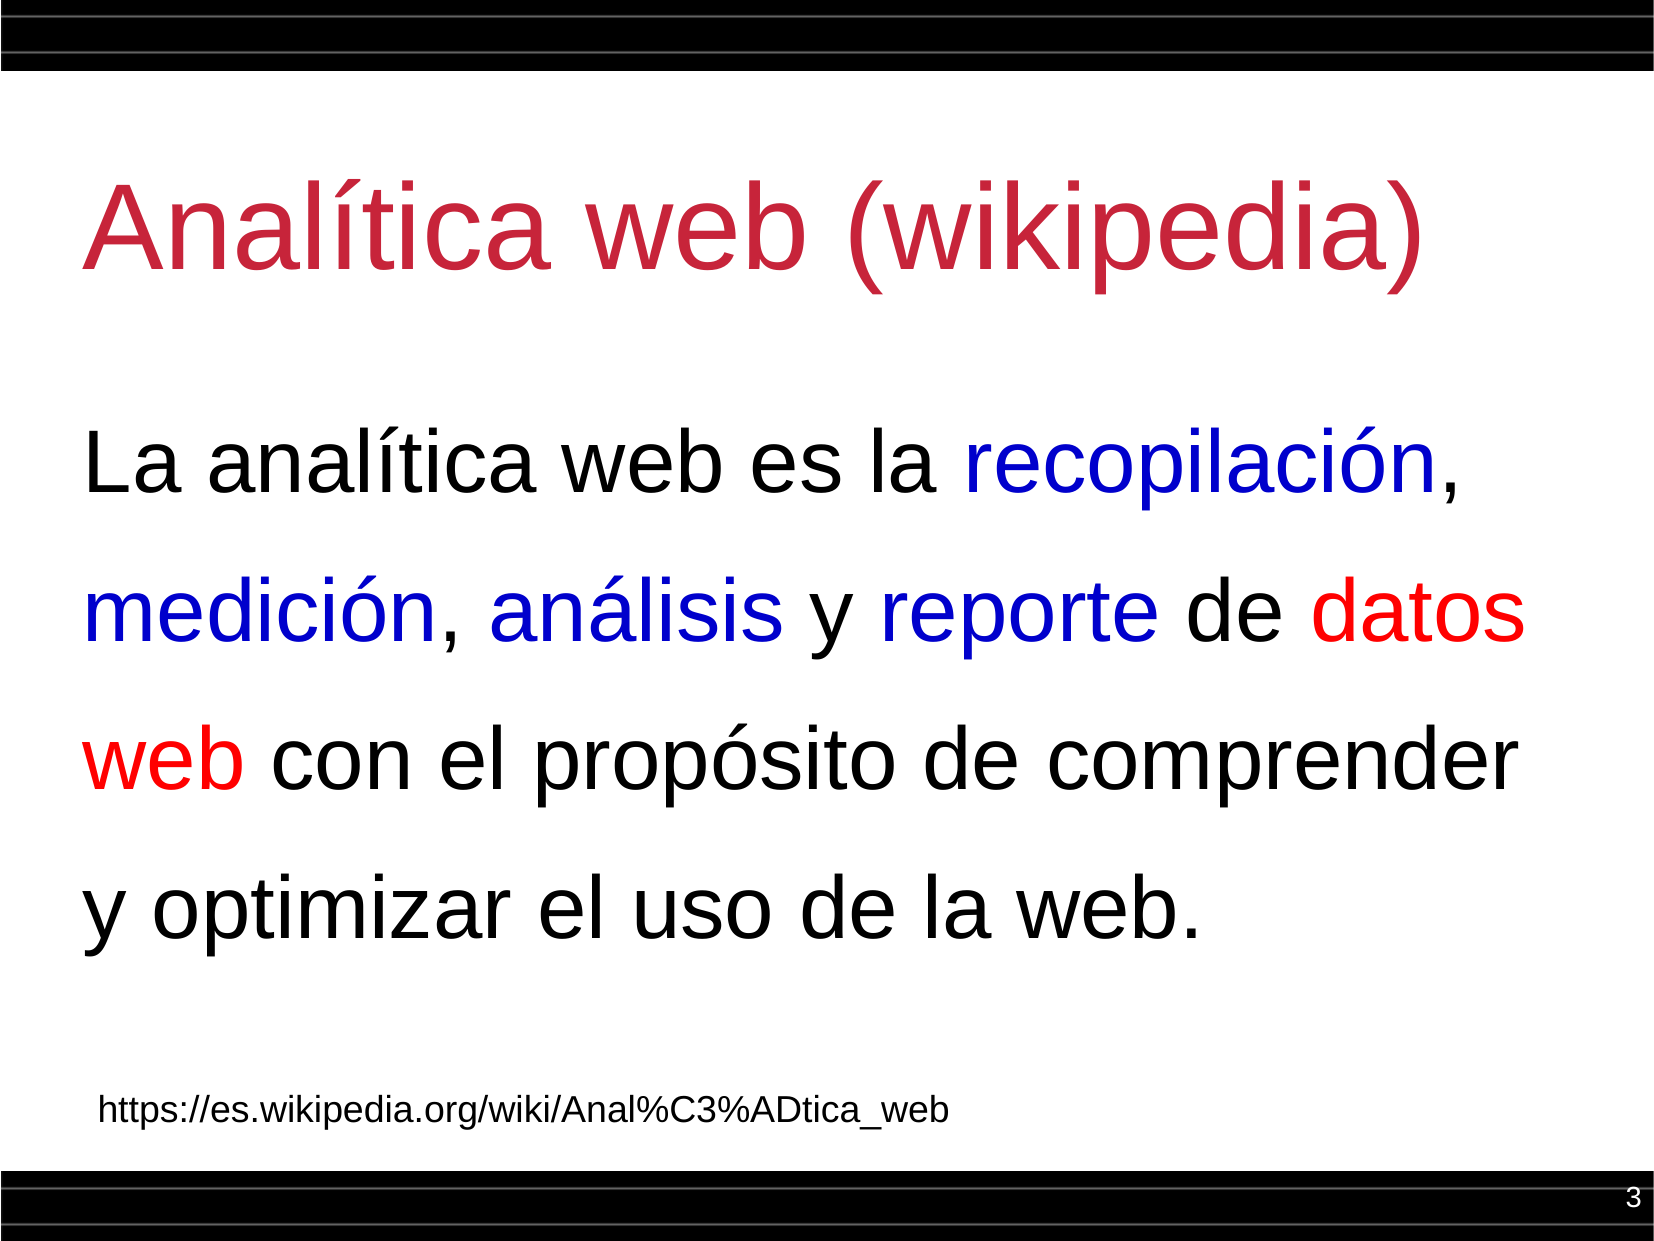

# Analítica web (wikipedia)
La analítica web es la recopilación, medición, análisis y reporte de datos web con el propósito de comprender y optimizar el uso de la web.
https://es.wikipedia.org/wiki/Anal%C3%ADtica_web